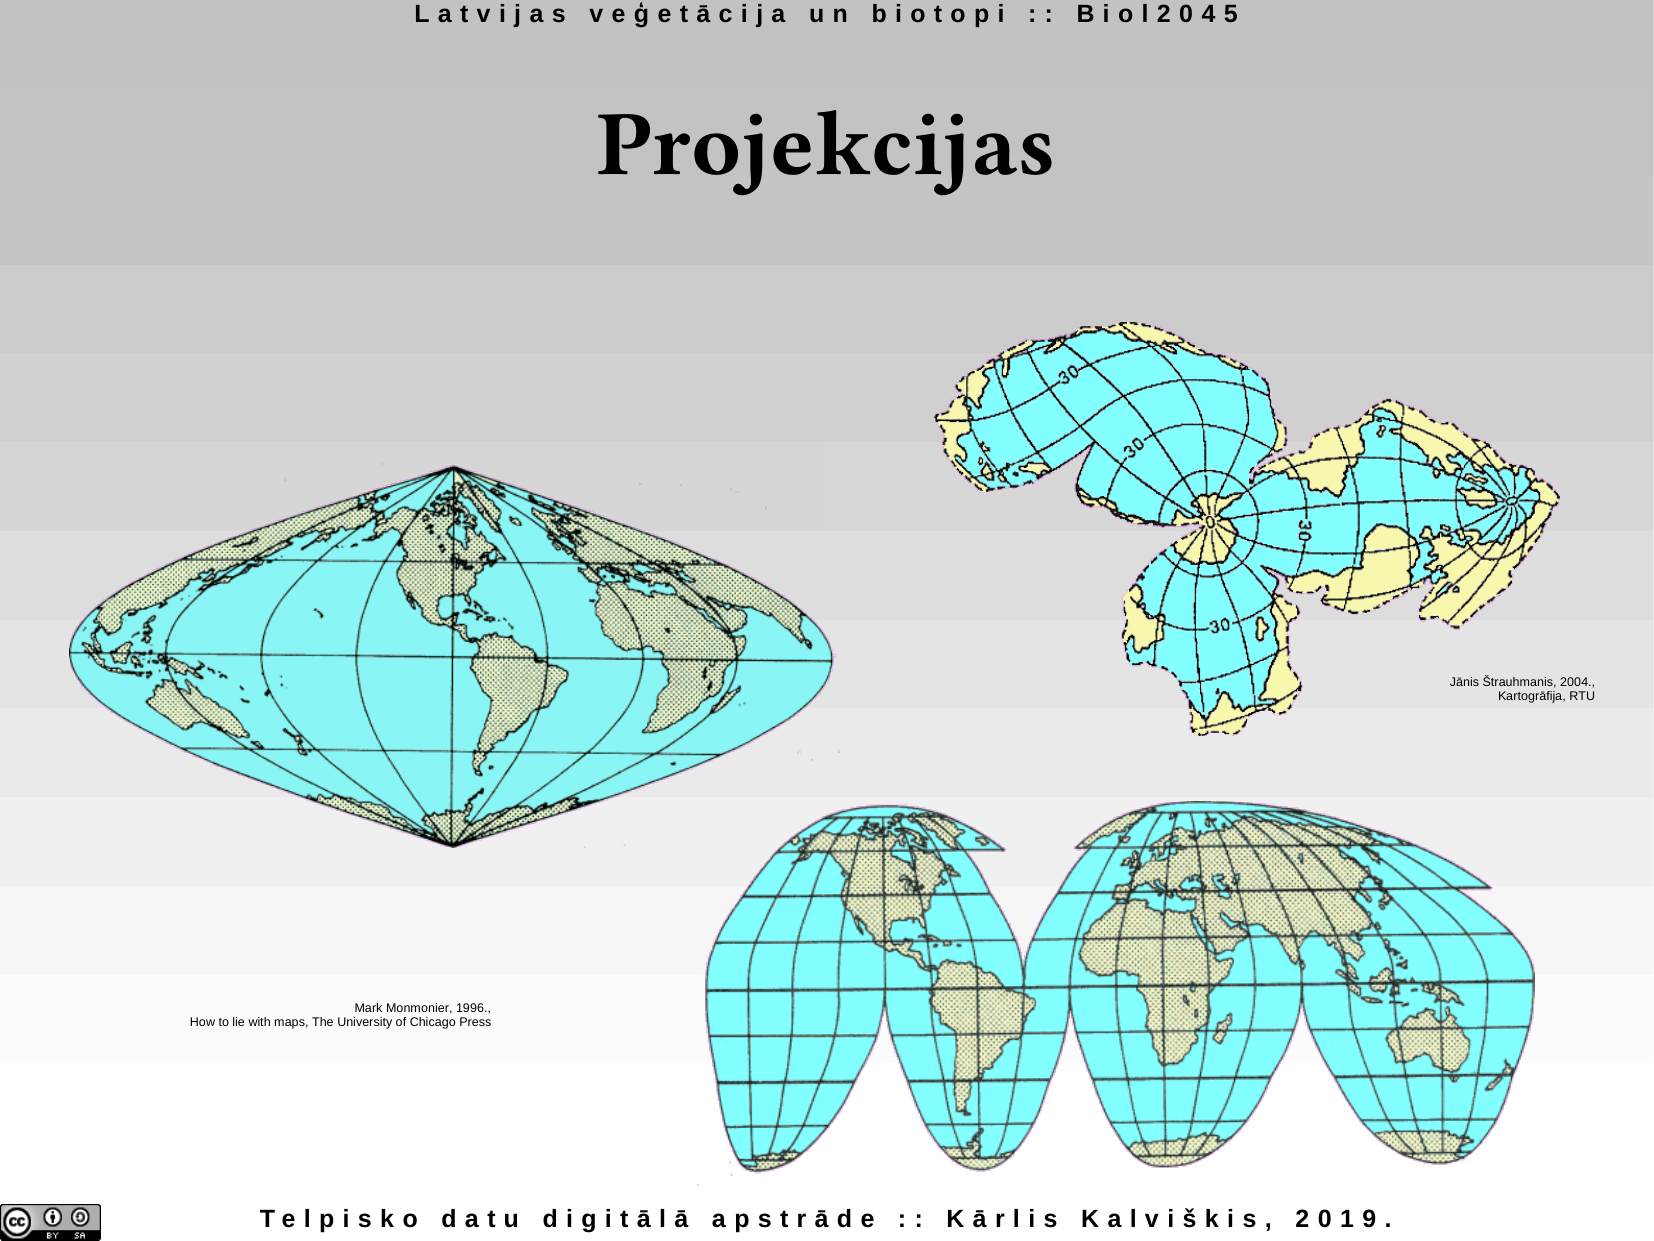

# Projekcijas
Jānis Štrauhmanis, 2004.,
Kartogrāfija, RTU
Mark Monmonier, 1996.,
How to lie with maps, The University of Chicago Press